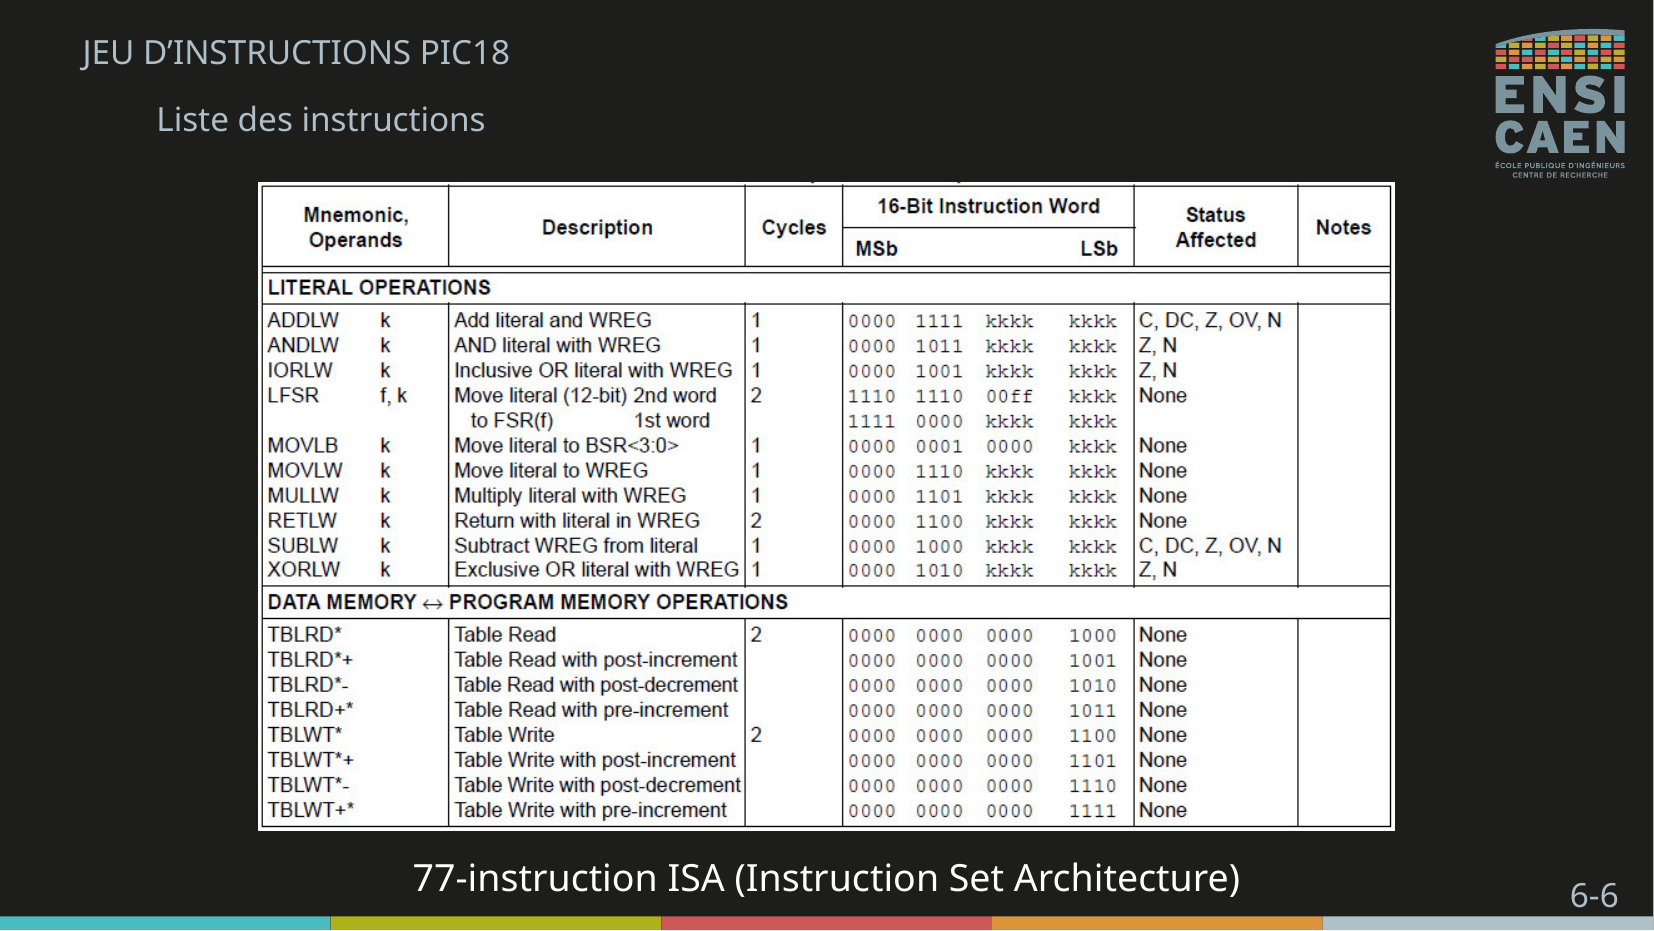

# JEU D’INSTRUCTIONS PIC18 Liste des instructions
77-instruction ISA (Instruction Set Architecture)